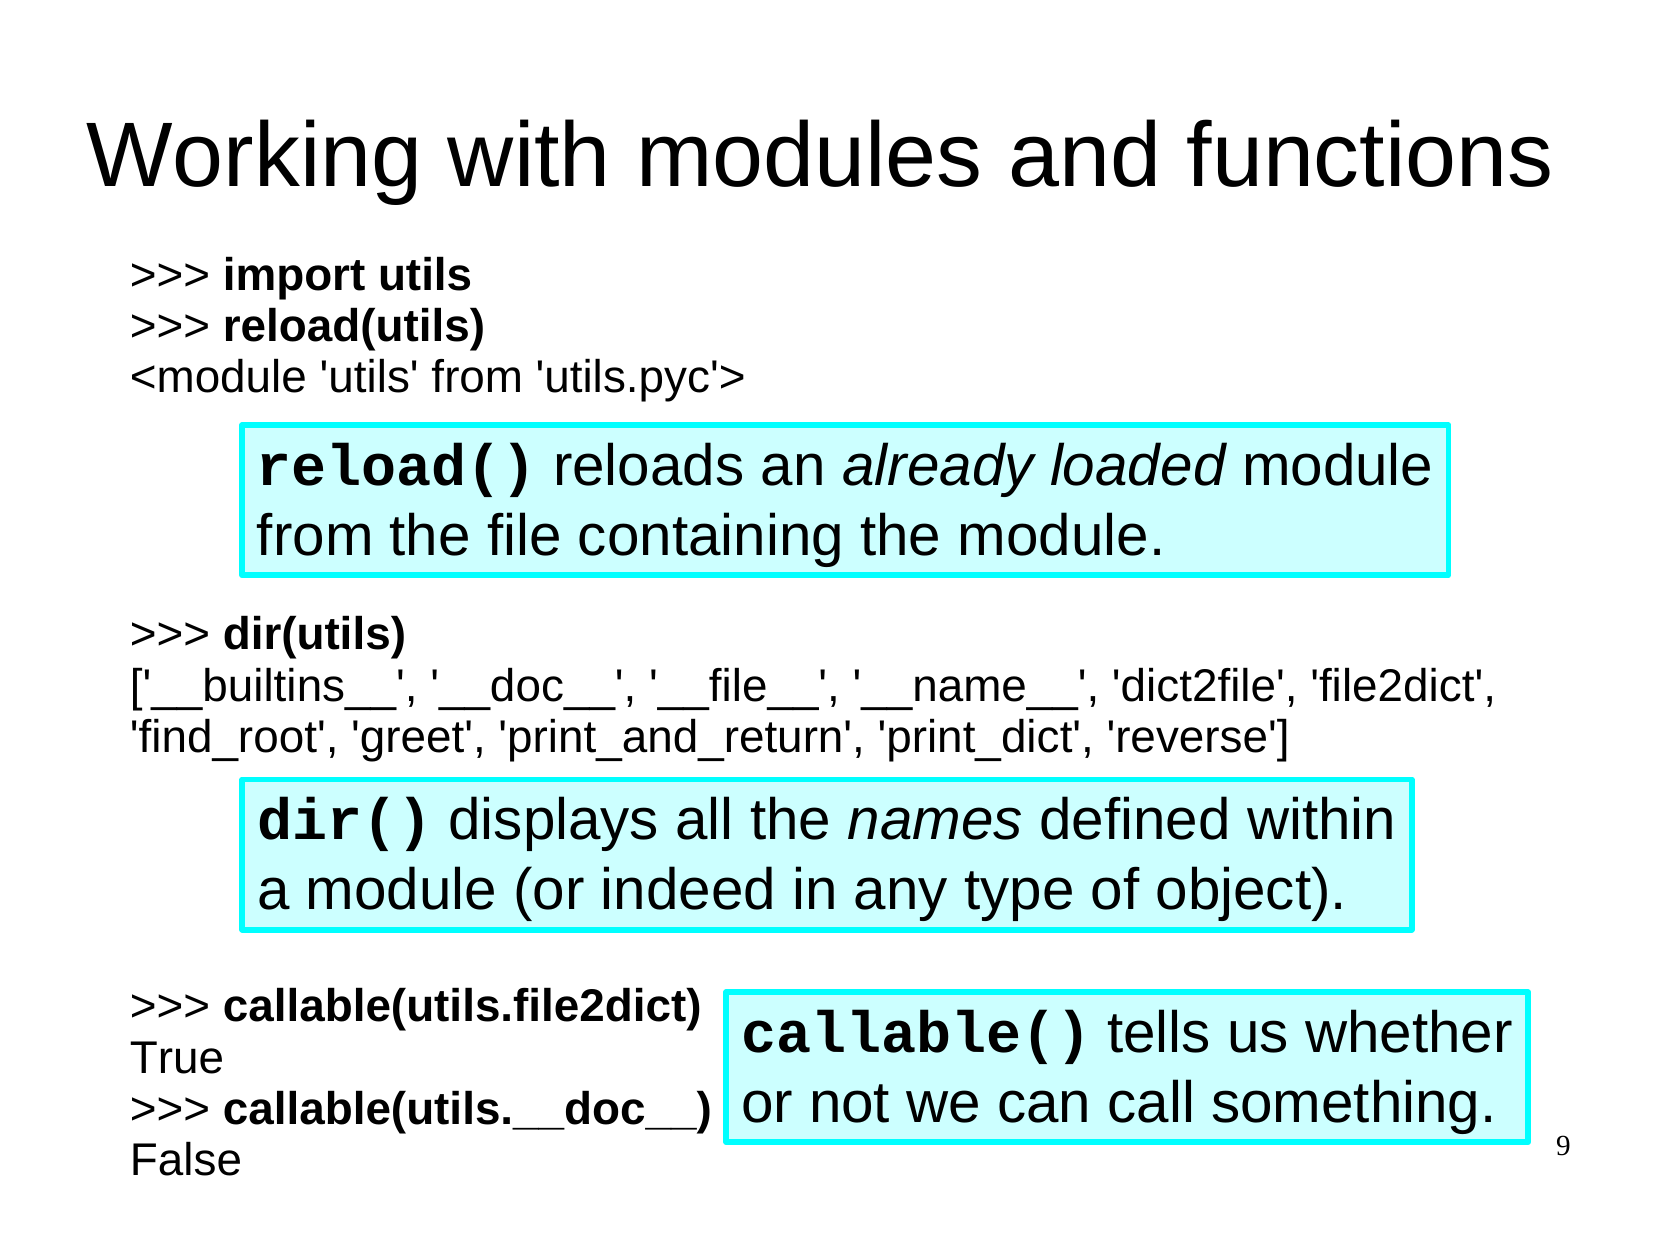

# Working with modules and functions
>>> import utils
>>> reload(utils)
<module 'utils' from 'utils.pyc'>
reload() reloads an already loaded module
from the file containing the module.
>>> dir(utils)
['__builtins__', '__doc__', '__file__', '__name__', 'dict2file', 'file2dict', 'find_root', 'greet', 'print_and_return', 'print_dict', 'reverse']
dir() displays all the names defined within
a module (or indeed in any type of object).
>>> callable(utils.file2dict)
True
>>> callable(utils.__doc__)
False
callable() tells us whether
or not we can call something.
9